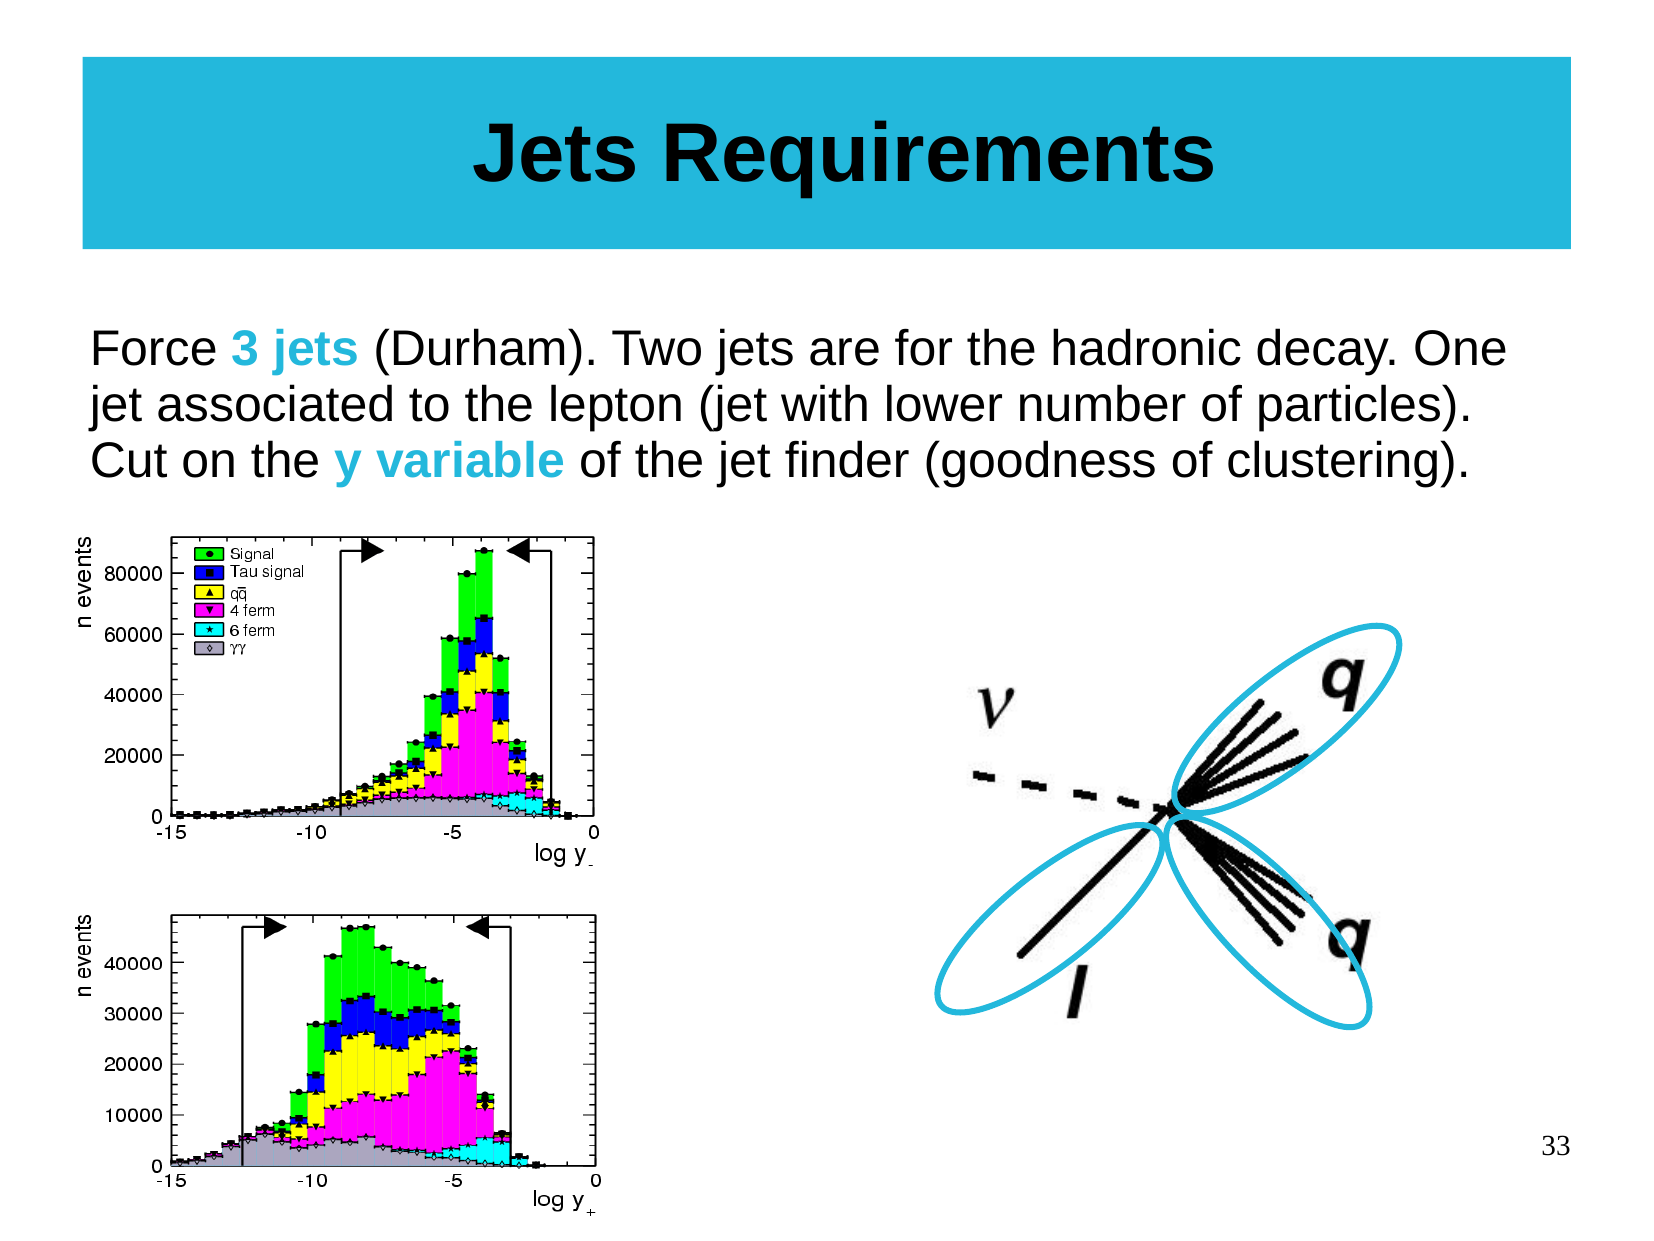

# Jets Requirements
Force 3 jets (Durham). Two jets are for the hadronic decay. One jet associated to the lepton (jet with lower number of particles).
Cut on the y variable of the jet finder (goodness of clustering).
33